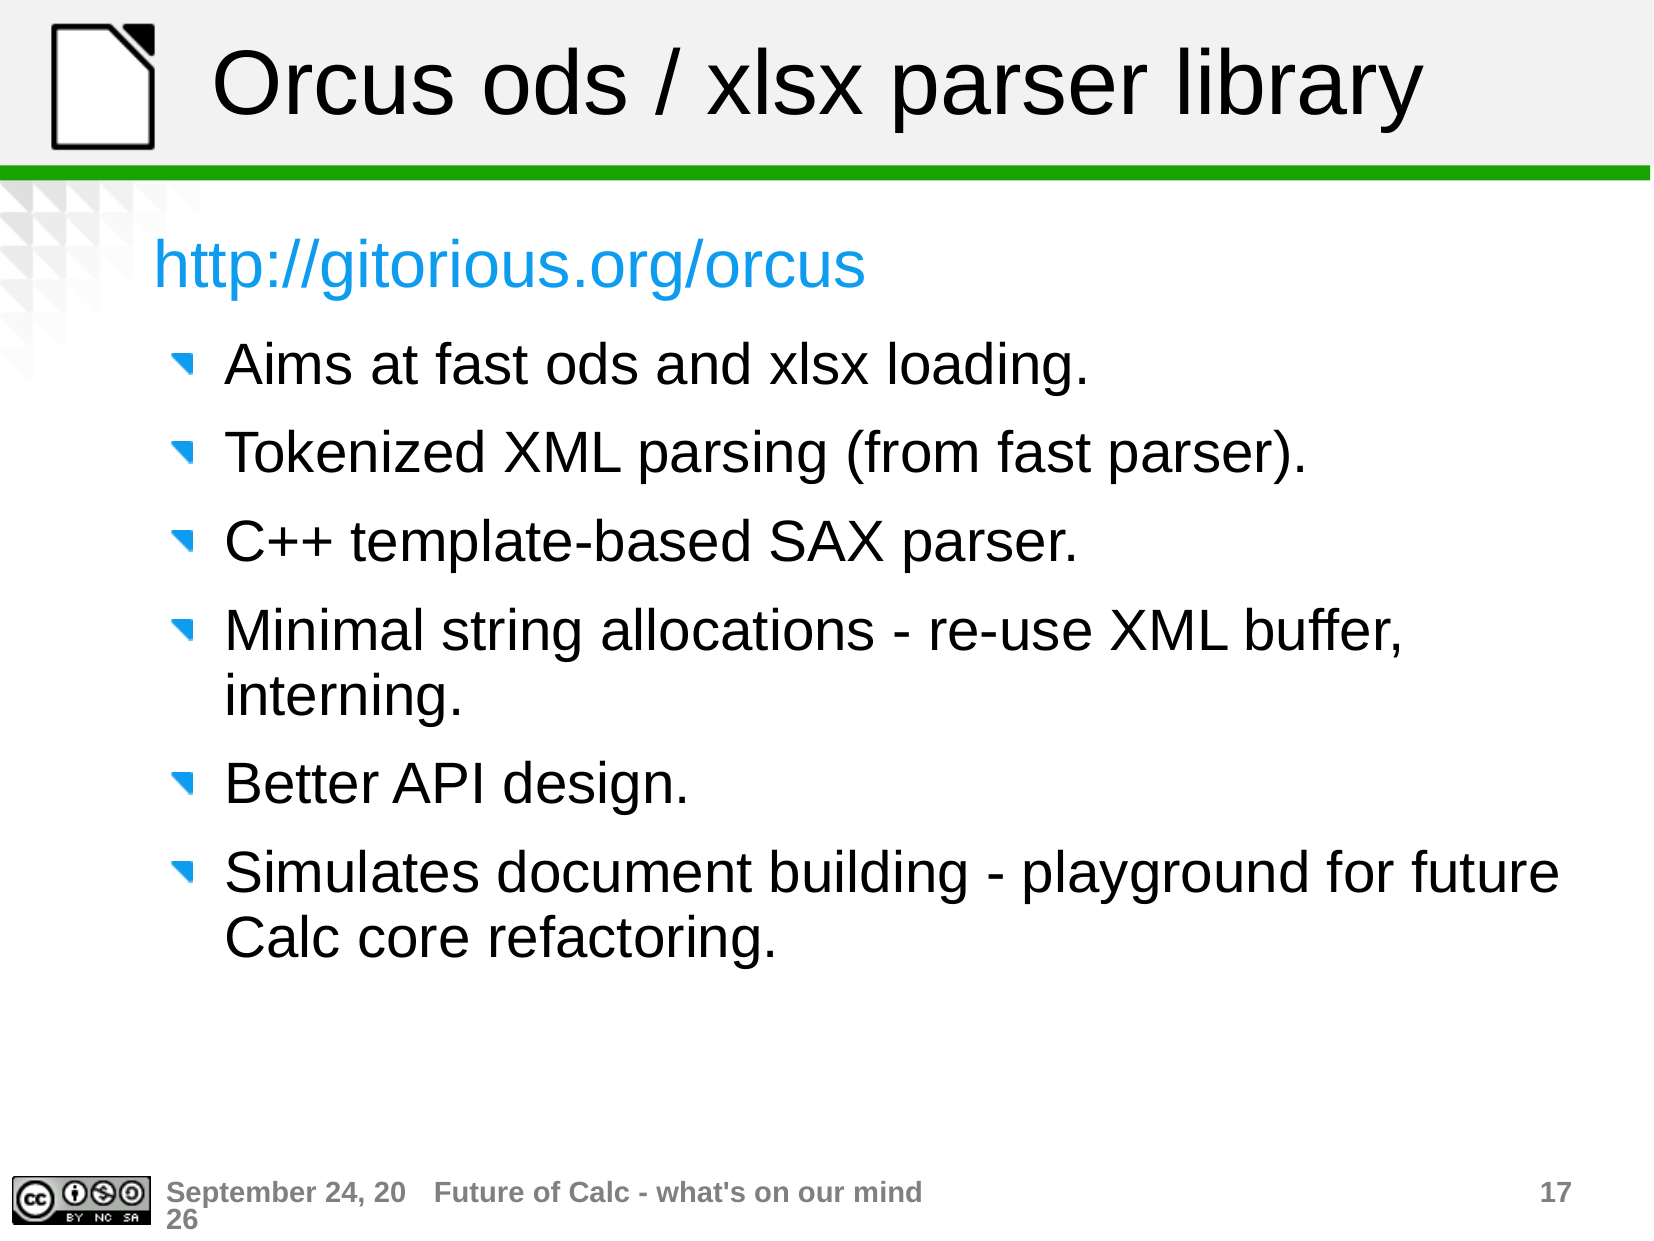

# Orcus ods / xlsx parser library
http://gitorious.org/orcus
Aims at fast ods and xlsx loading.
Tokenized XML parsing (from fast parser).
C++ template-based SAX parser.
Minimal string allocations - re-use XML buffer, interning.
Better API design.
Simulates document building - playground for future Calc core refactoring.
Future of Calc - what's on our mind
17